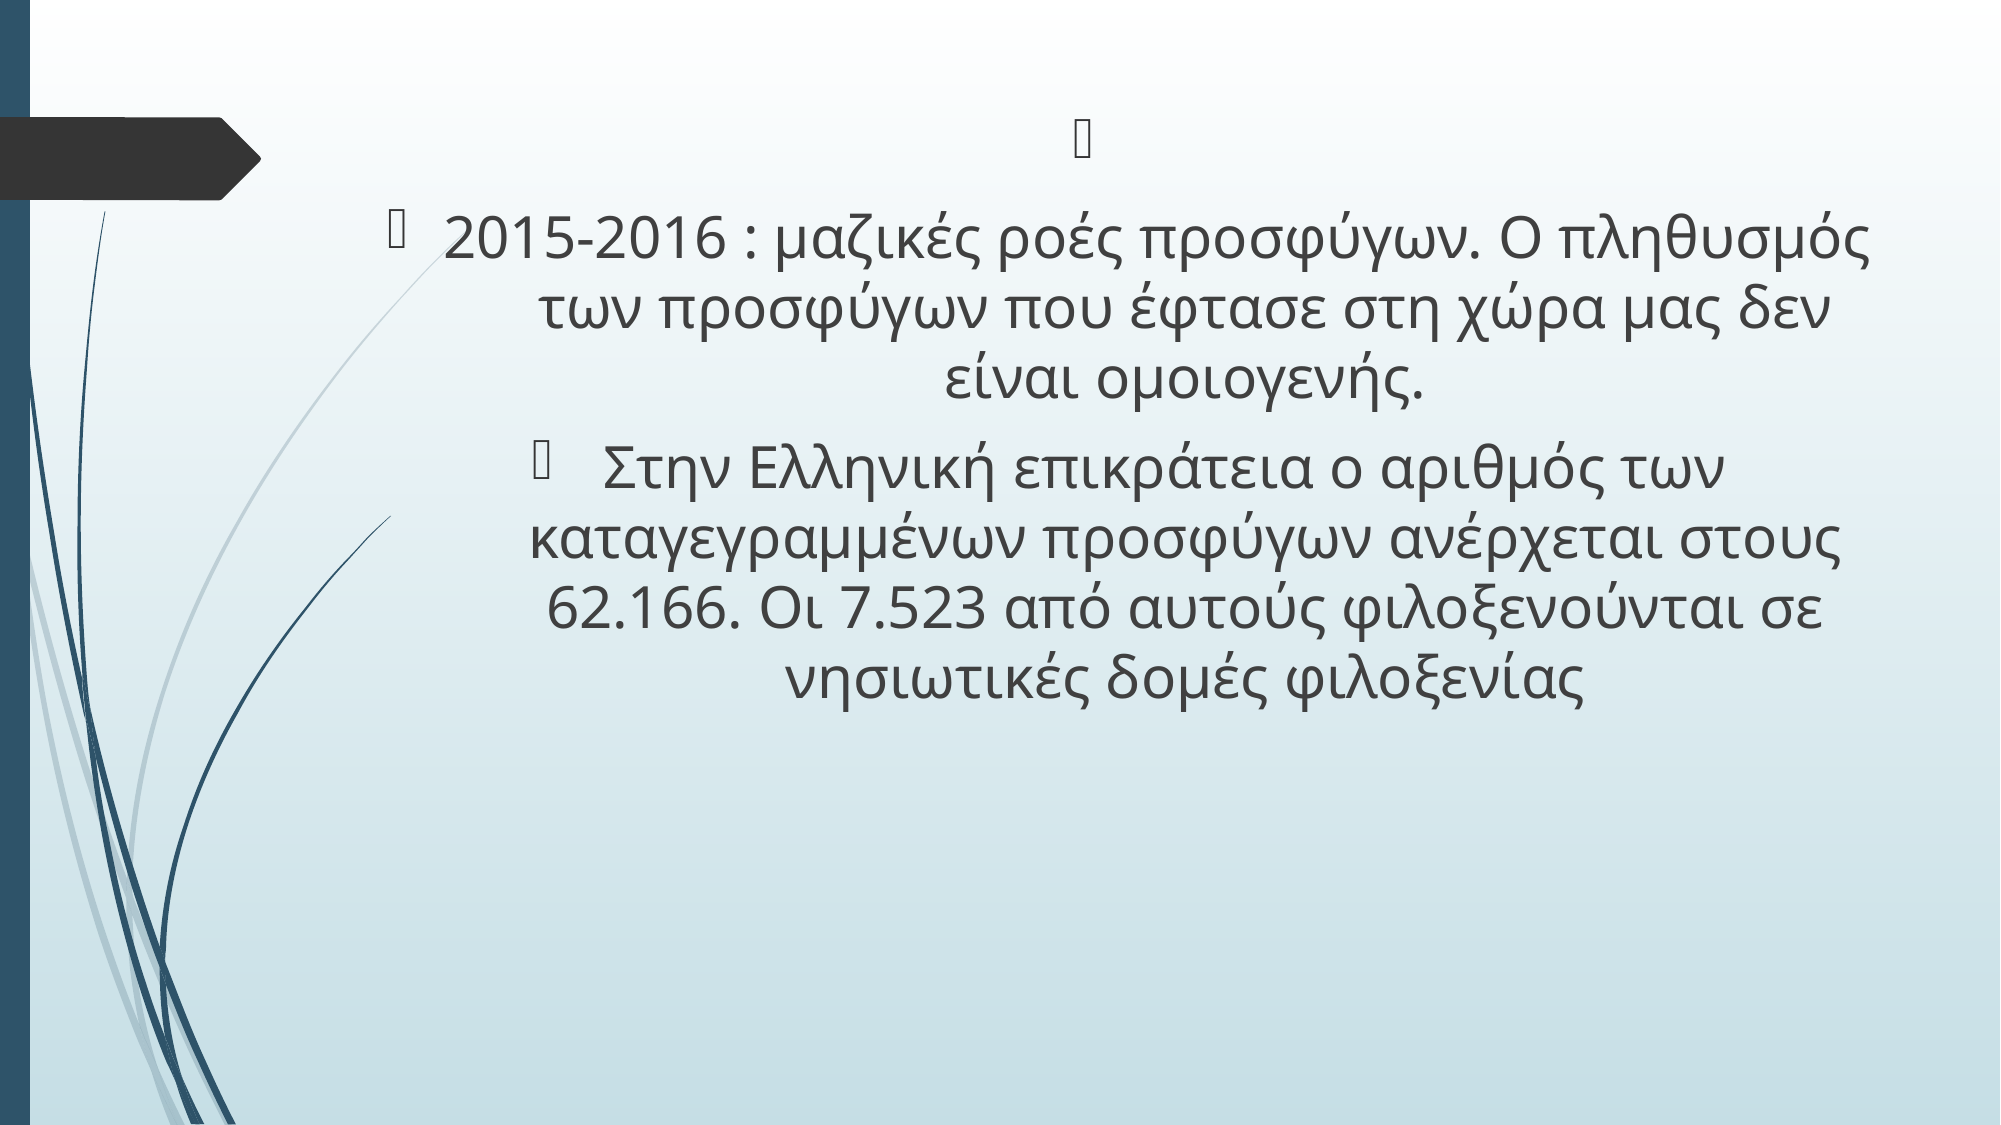

# 2015-2016 : μαζικές ροές προσφύγων. Ο πληθυσμός των προσφύγων που έφτασε στη χώρα μας δεν είναι ομοιογενής.
 Στην Ελληνική επικράτεια ο αριθμός των καταγεγραμμένων προσφύγων ανέρχεται στους 62.166. Οι 7.523 από αυτούς φιλοξενούνται σε νησιωτικές δομές φιλοξενίας